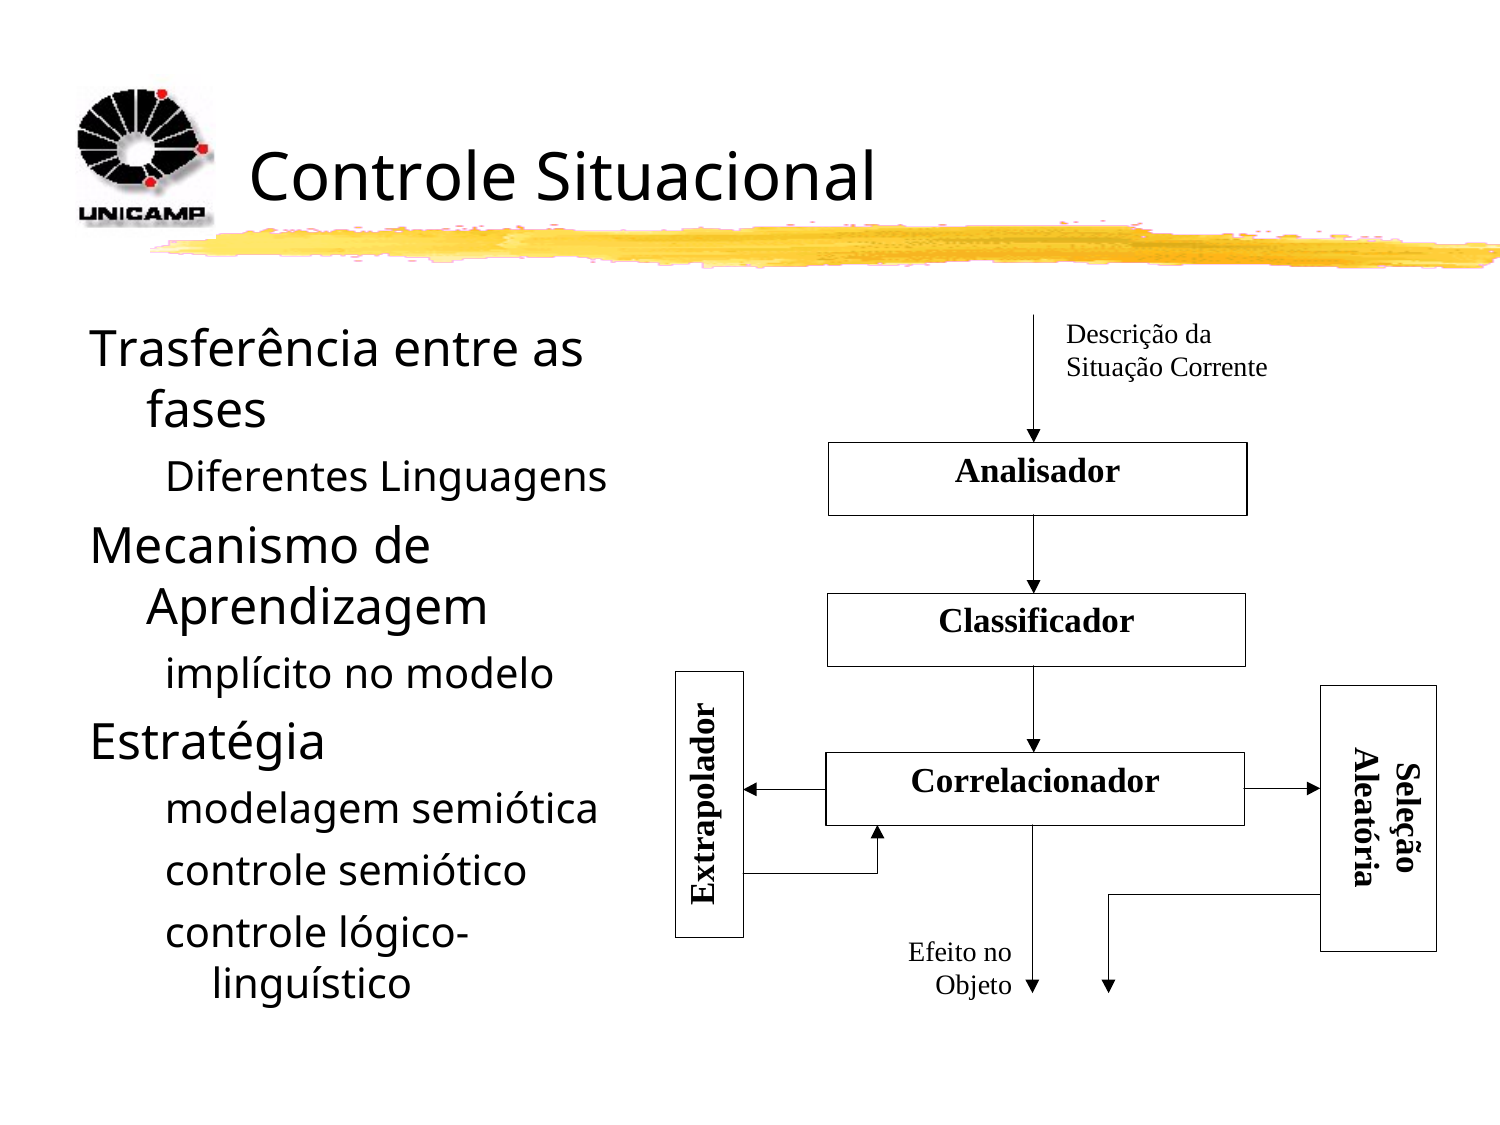

# Controle Situacional
Trasferência entre as fases
Diferentes Linguagens
Mecanismo de Aprendizagem
implícito no modelo
Estratégia
modelagem semiótica
controle semiótico
controle lógico-linguístico